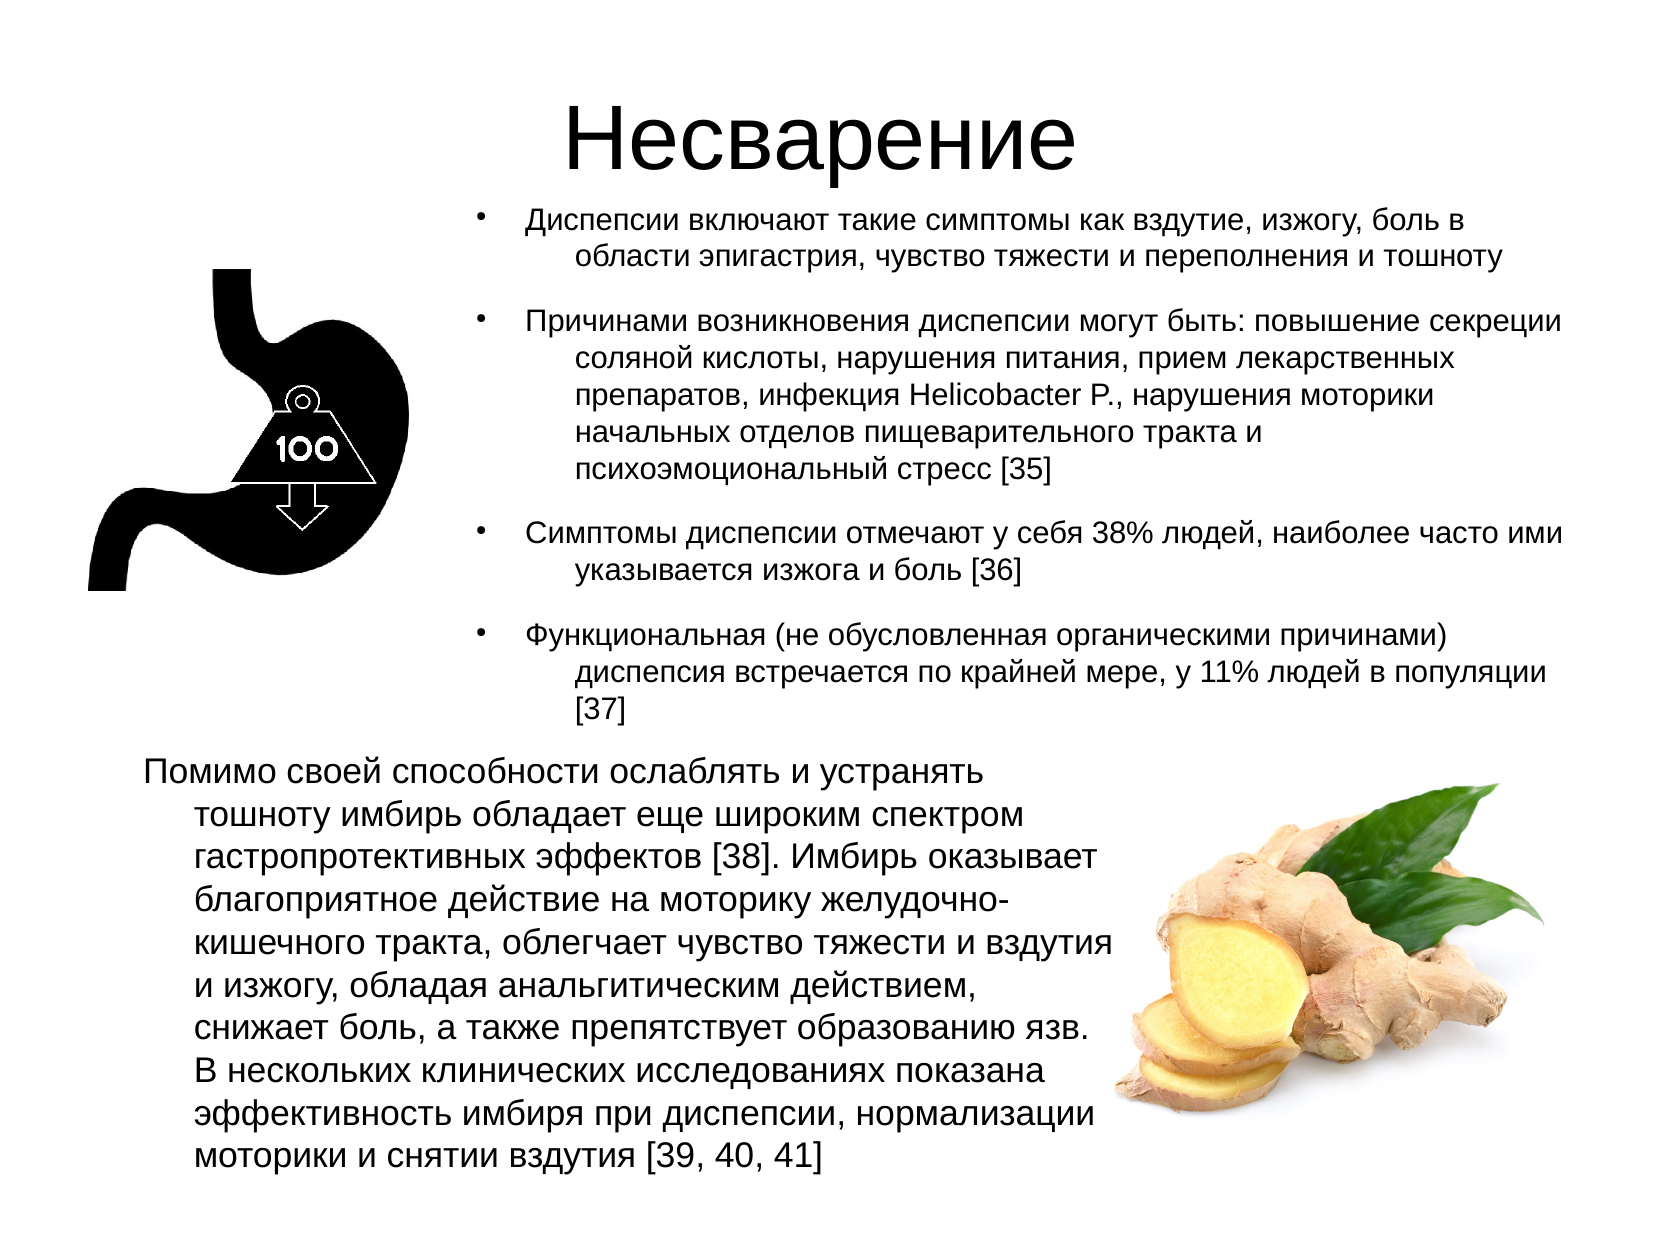

# Несварение
Диспепсии включают такие симптомы как вздутие, изжогу, боль в области эпигастрия, чувство тяжести и переполнения и тошноту
Причинами возникновения диспепсии могут быть: повышение секреции соляной кислоты, нарушения питания, прием лекарственных препаратов, инфекция Helicobacter P., нарушения моторики начальных отделов пищеварительного тракта и психоэмоциональный стресс [35]
Симптомы диспепсии отмечают у себя 38% людей, наиболее часто ими указывается изжога и боль [36]
Функциональная (не обусловленная органическими причинами) диспепсия встречается по крайней мере, у 11% людей в популяции [37]
Помимо своей способности ослаблять и устранять тошноту имбирь обладает еще широким спектром гастропротективных эффектов [38]. Имбирь оказывает благоприятное действие на моторику желудочно-кишечного тракта, облегчает чувство тяжести и вздутия и изжогу, обладая анальгитическим действием, снижает боль, а также препятствует образованию язв. В нескольких клинических исследованиях показана эффективность имбиря при диспепсии, нормализации моторики и снятии вздутия [39, 40, 41]